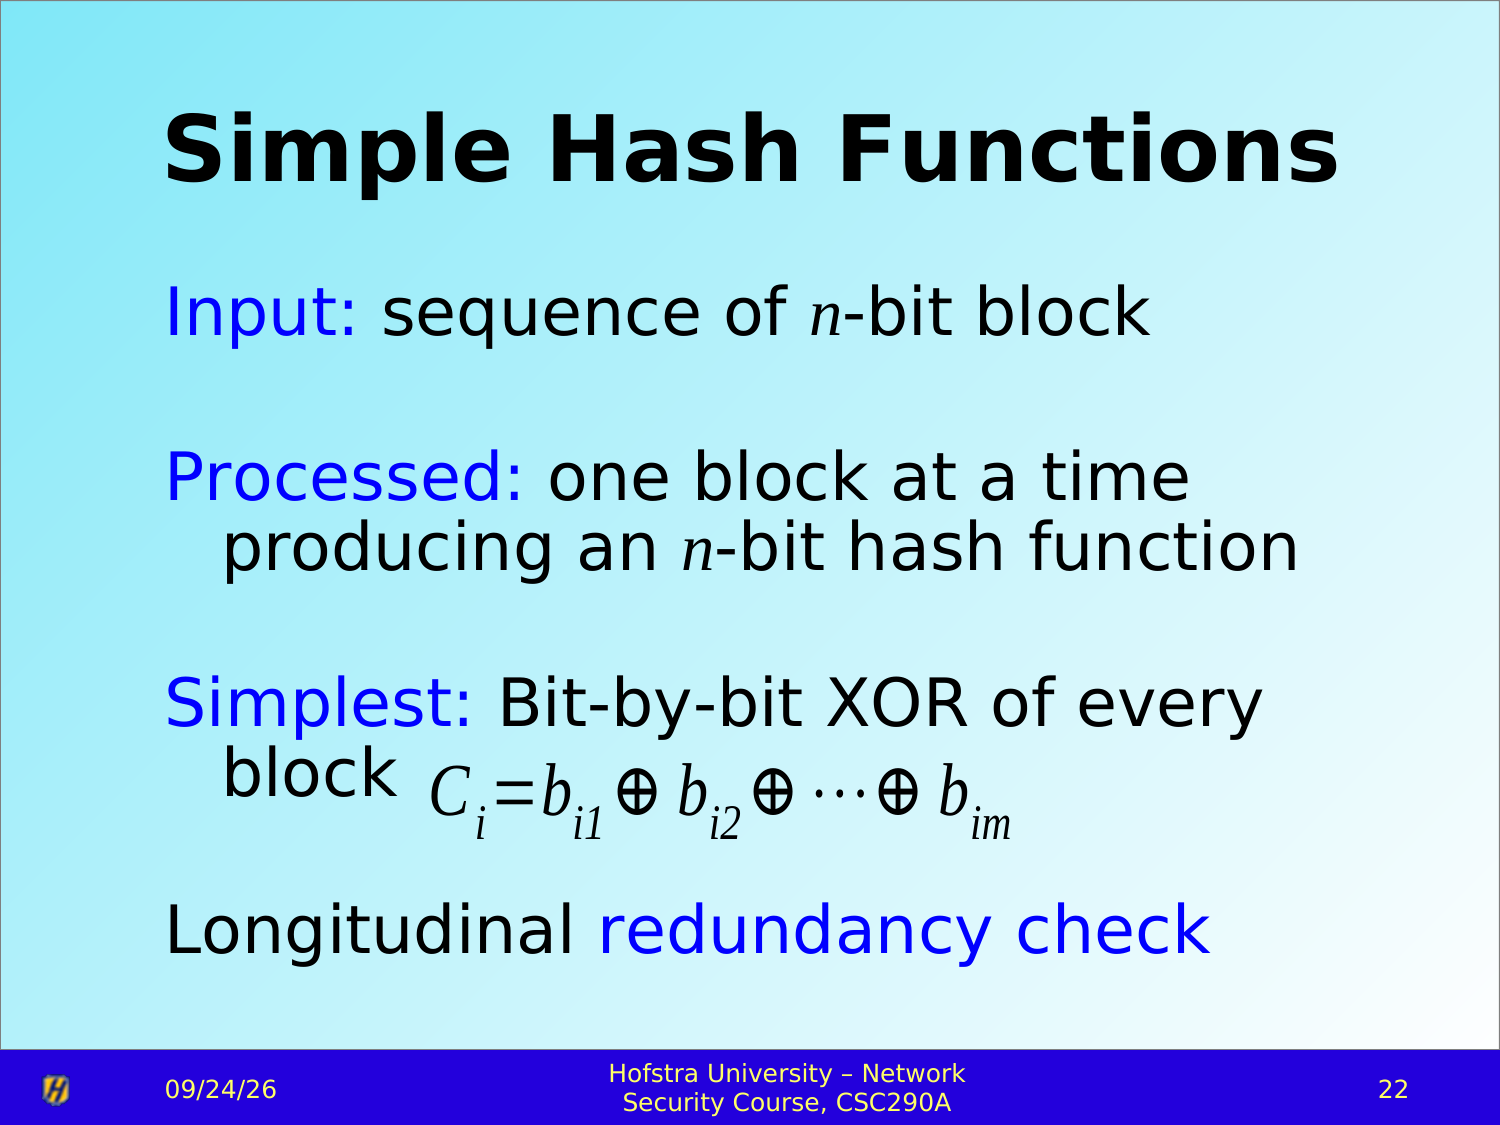

# Simple Hash Functions
Input: sequence of n-bit block
Processed: one block at a time producing an n-bit hash function
Simplest: Bit-by-bit XOR of every block
Longitudinal redundancy check
22